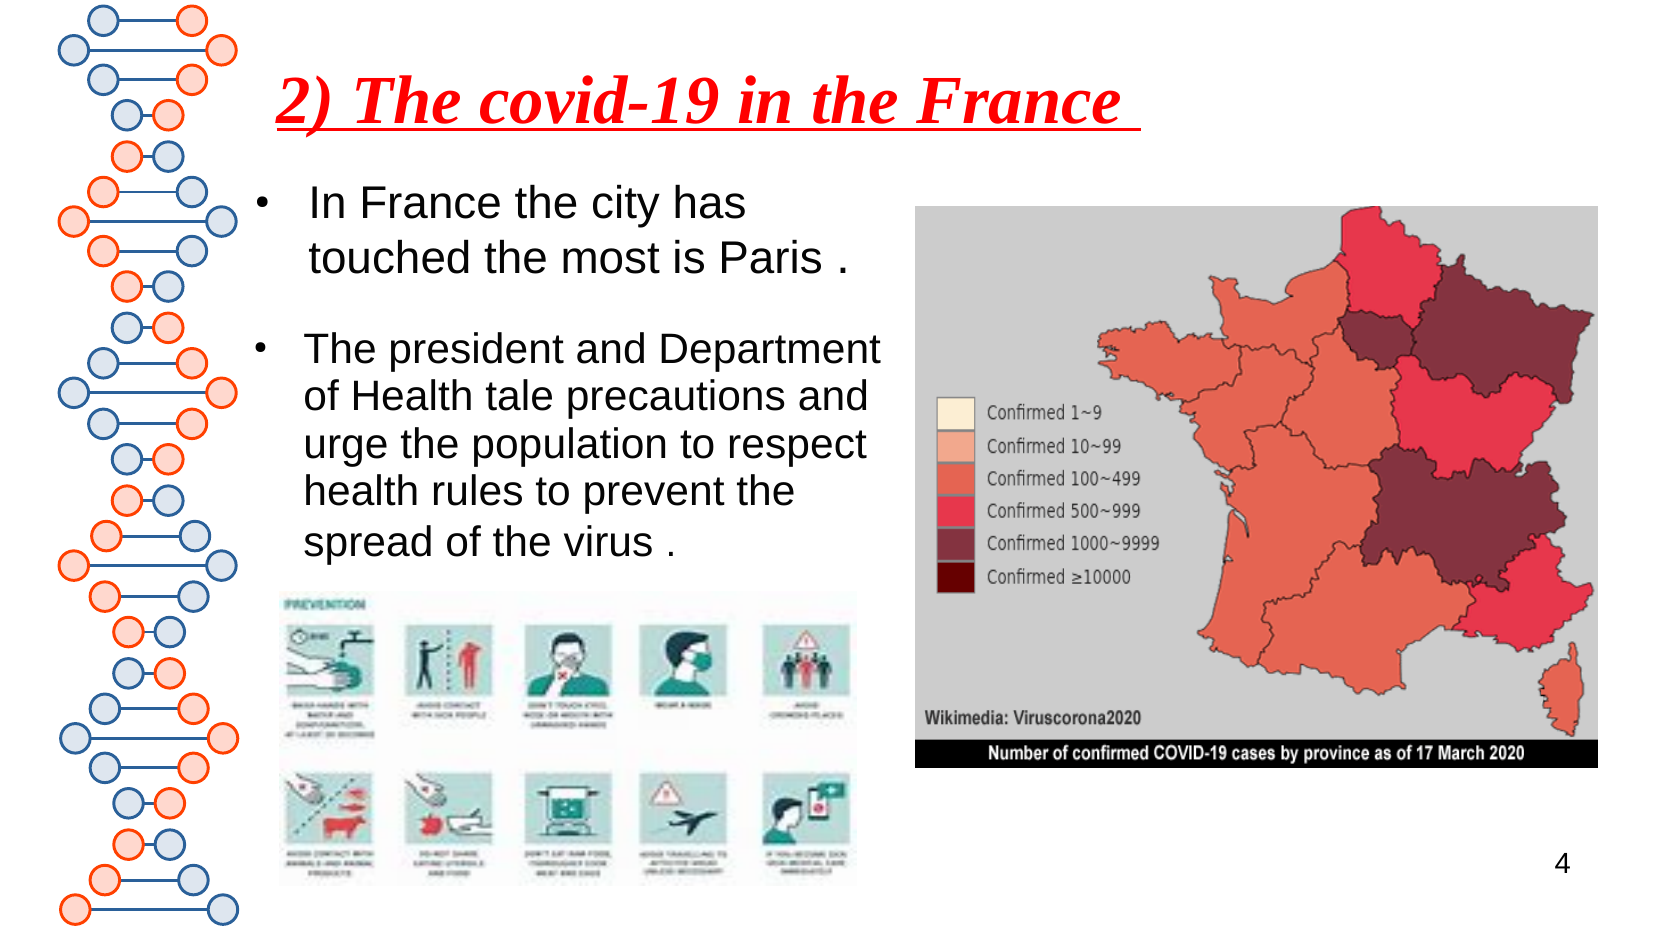

# 2) The covid-19 in the France
In France the city has touched the most is Paris .
The president and Department of Health tale precautions and urge the population to respect health rules to prevent the spread of the virus .
4